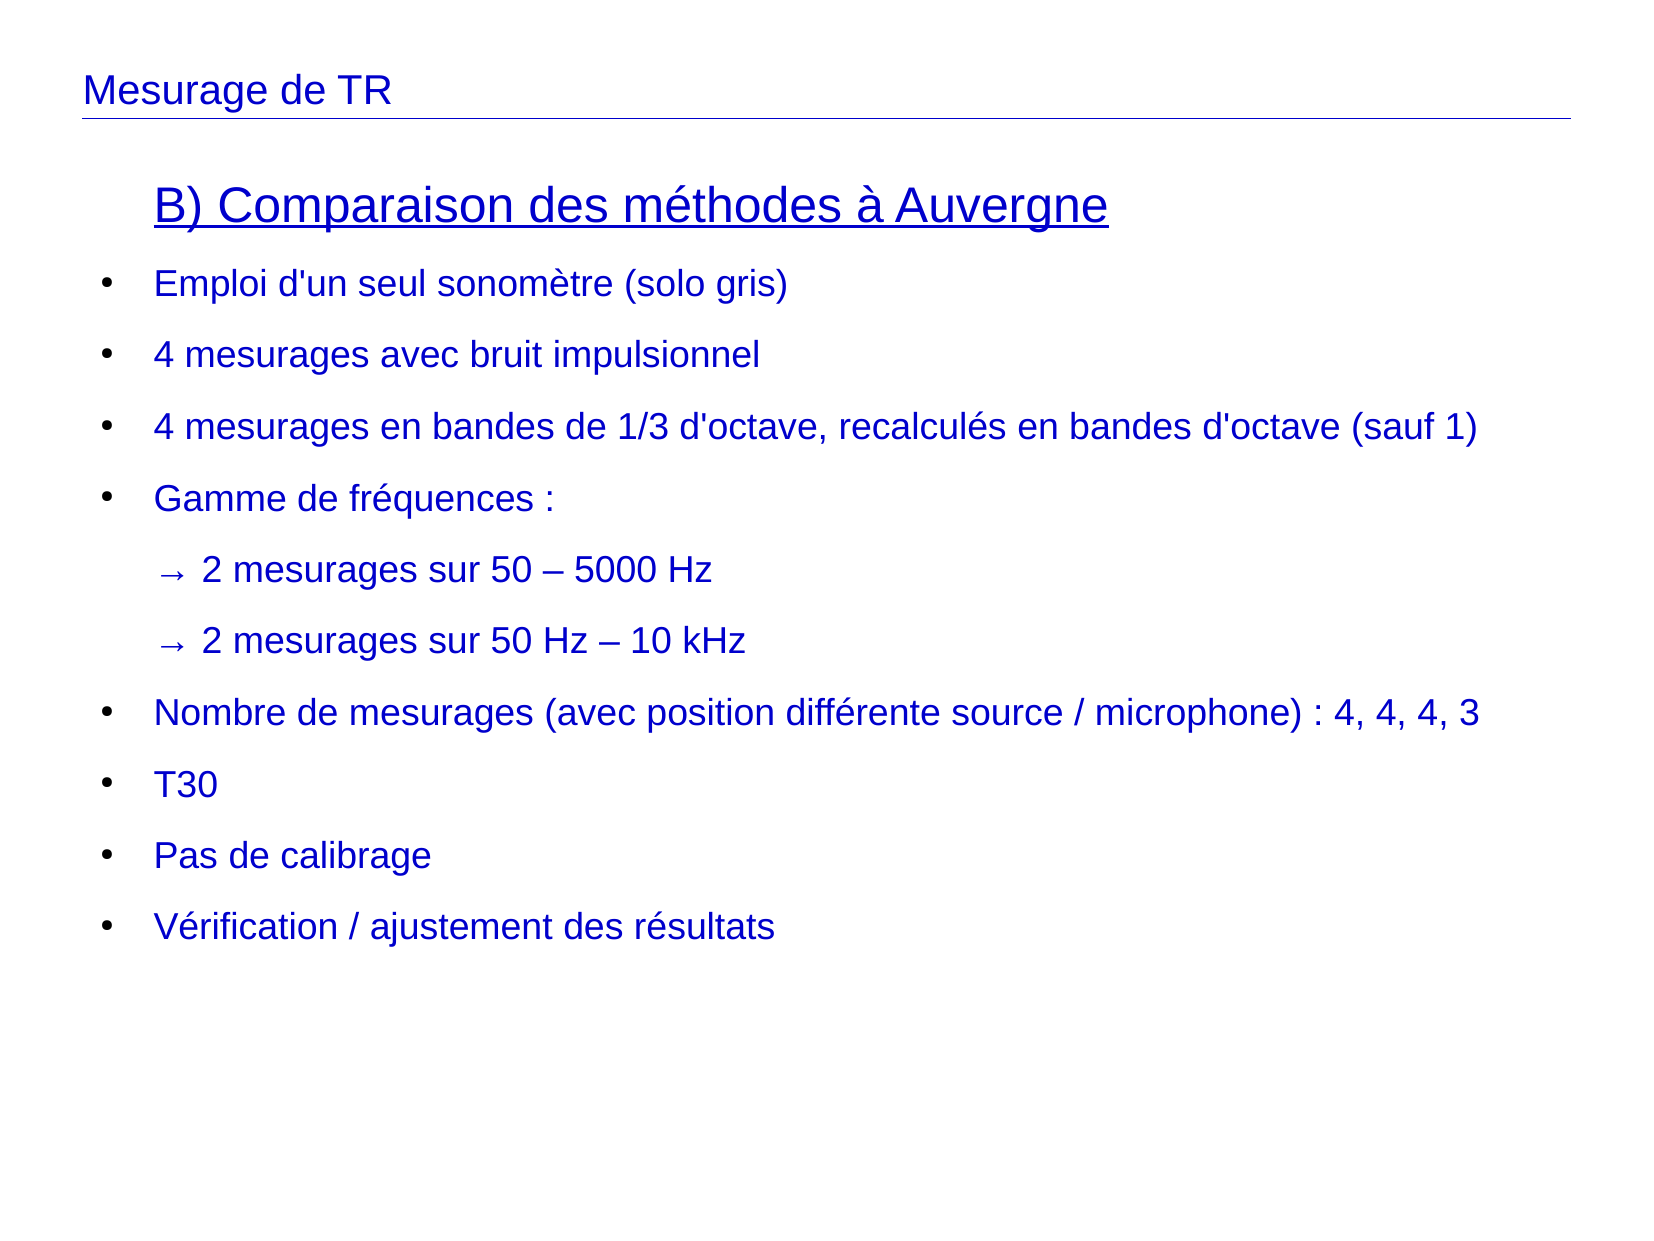

# Mesurage de TR
B) Comparaison des méthodes à Auvergne
Emploi d'un seul sonomètre (solo gris)
4 mesurages avec bruit impulsionnel
4 mesurages en bandes de 1/3 d'octave, recalculés en bandes d'octave (sauf 1)
Gamme de fréquences :
→ 2 mesurages sur 50 – 5000 Hz
→ 2 mesurages sur 50 Hz – 10 kHz
Nombre de mesurages (avec position différente source / microphone) : 4, 4, 4, 3
T30
Pas de calibrage
Vérification / ajustement des résultats